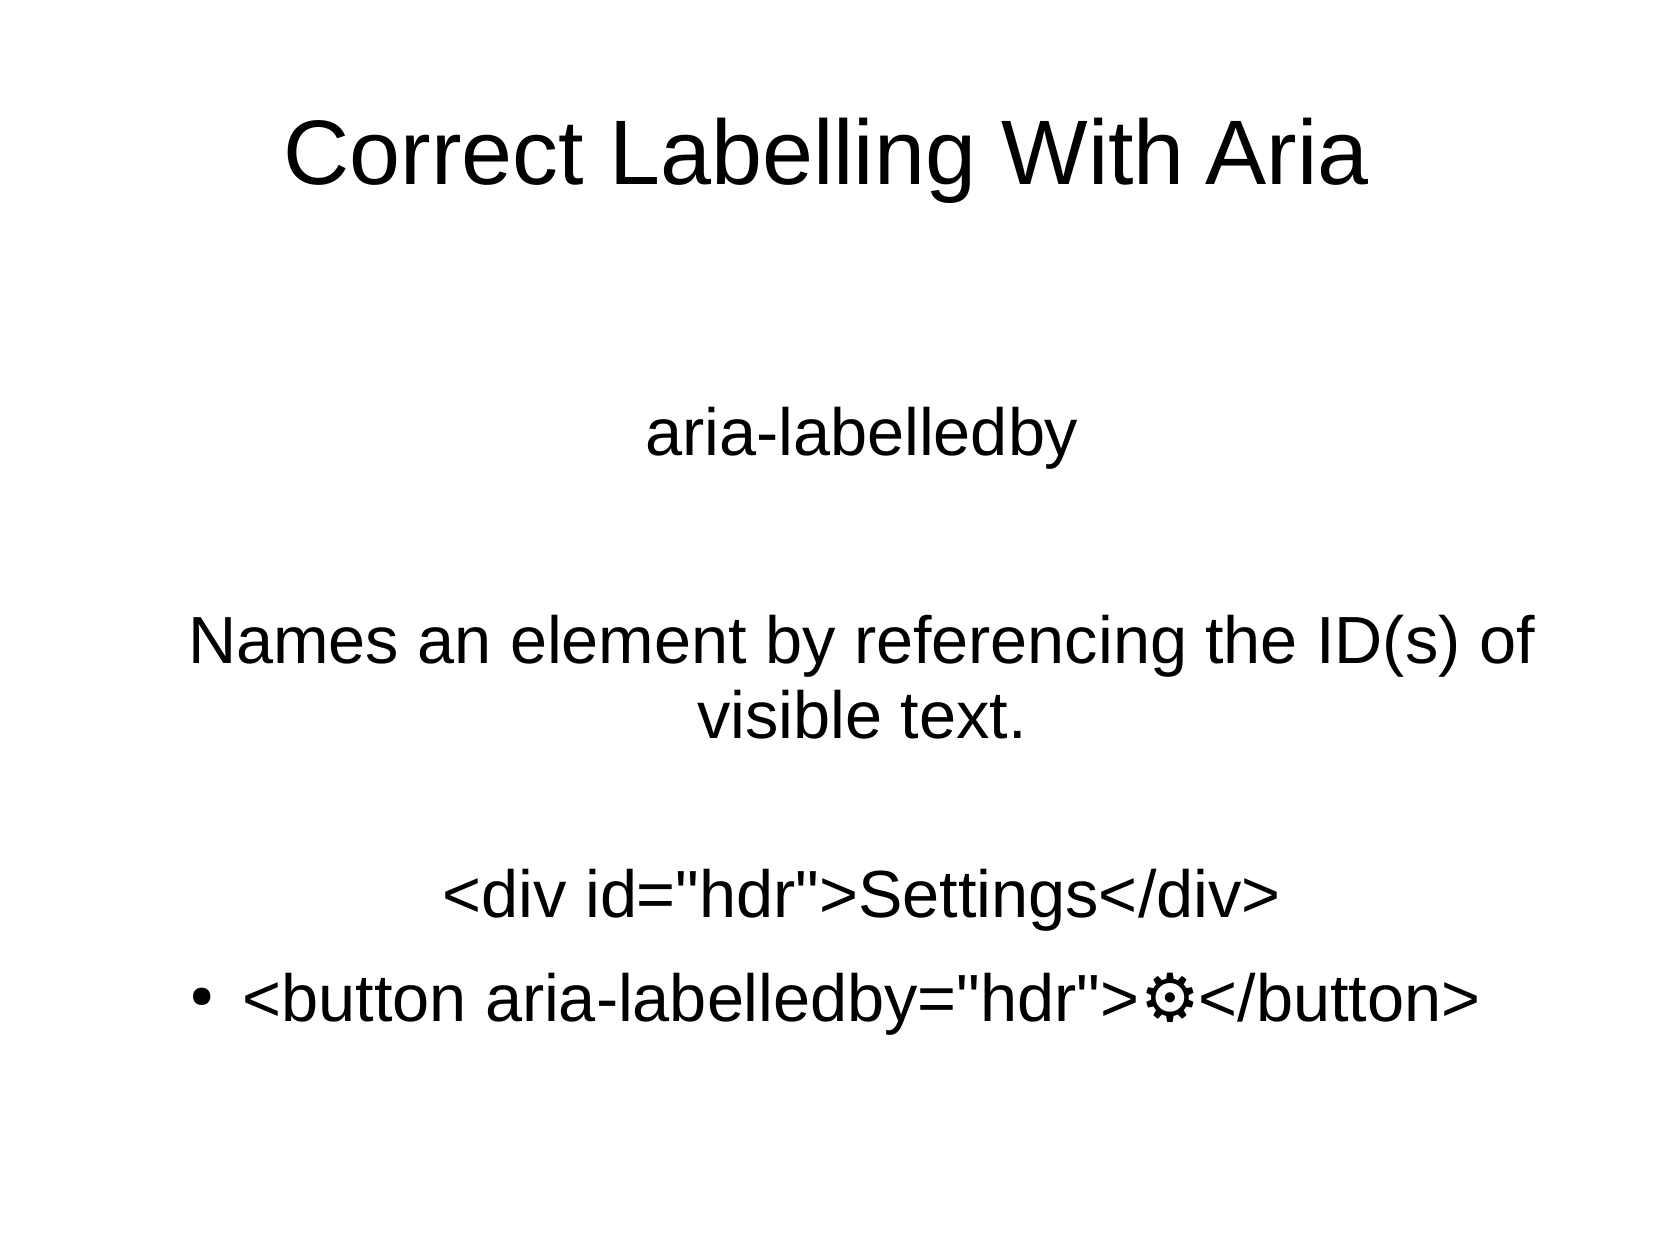

# Correct Labelling With Aria
aria-labelledby
Names an element by referencing the ID(s) of visible text.
<div id="hdr">Settings</div>
<button aria-labelledby="hdr">⚙️</button>